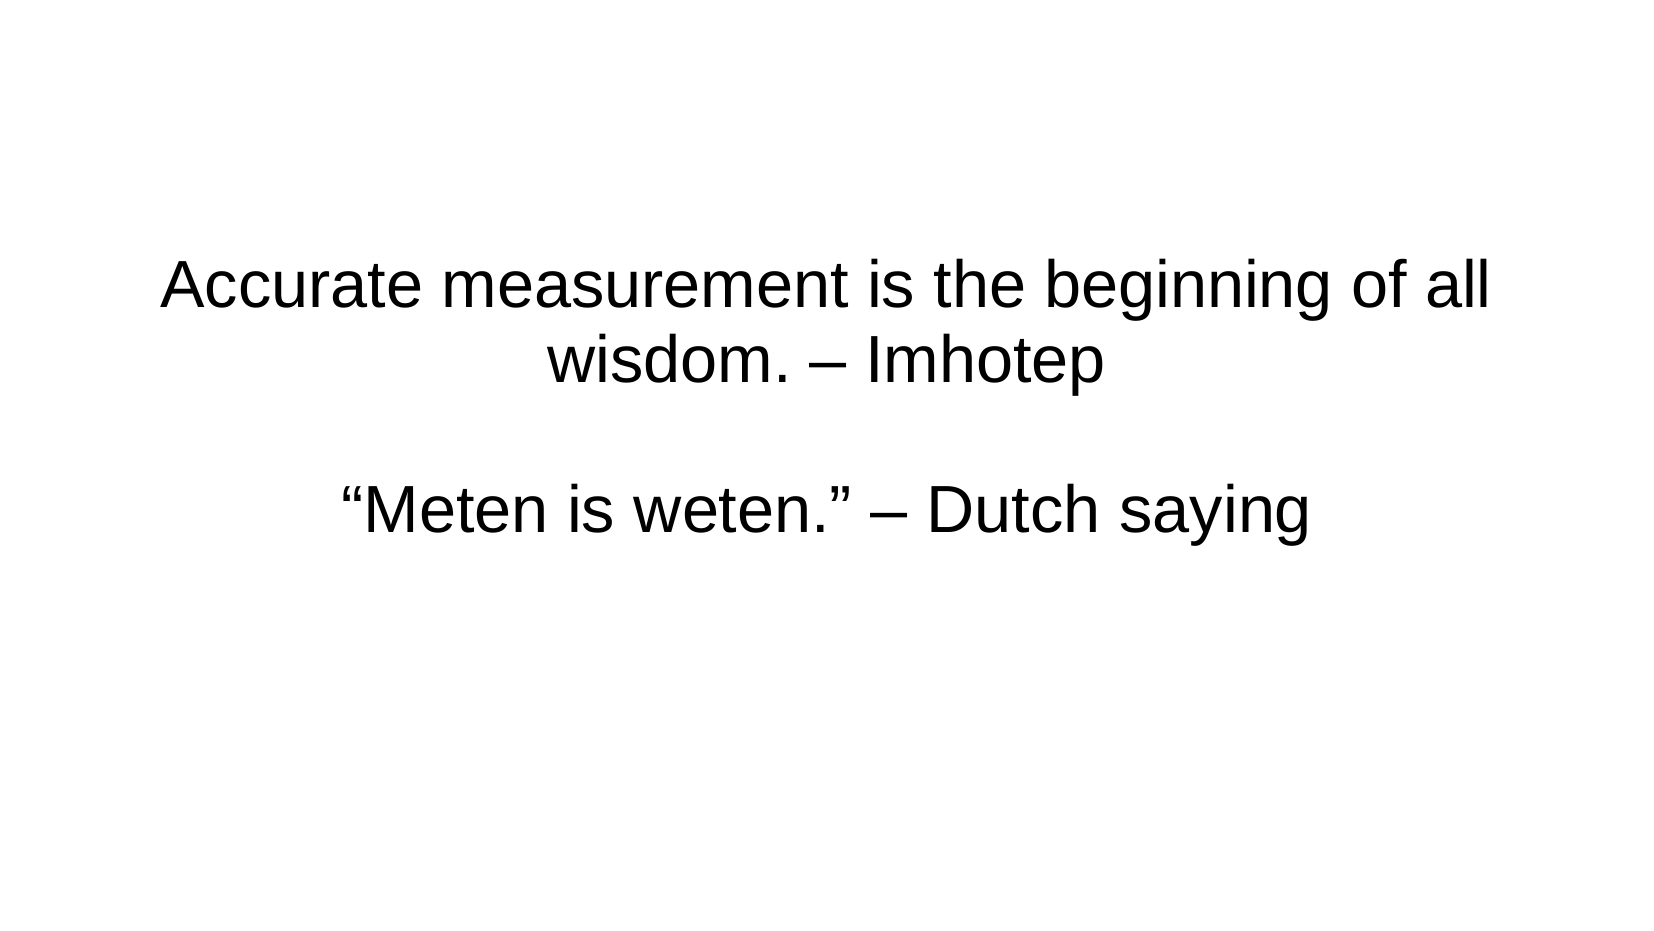

# Accurate measurement is the beginning of all wisdom. – Imhotep
“Meten is weten.” – Dutch saying